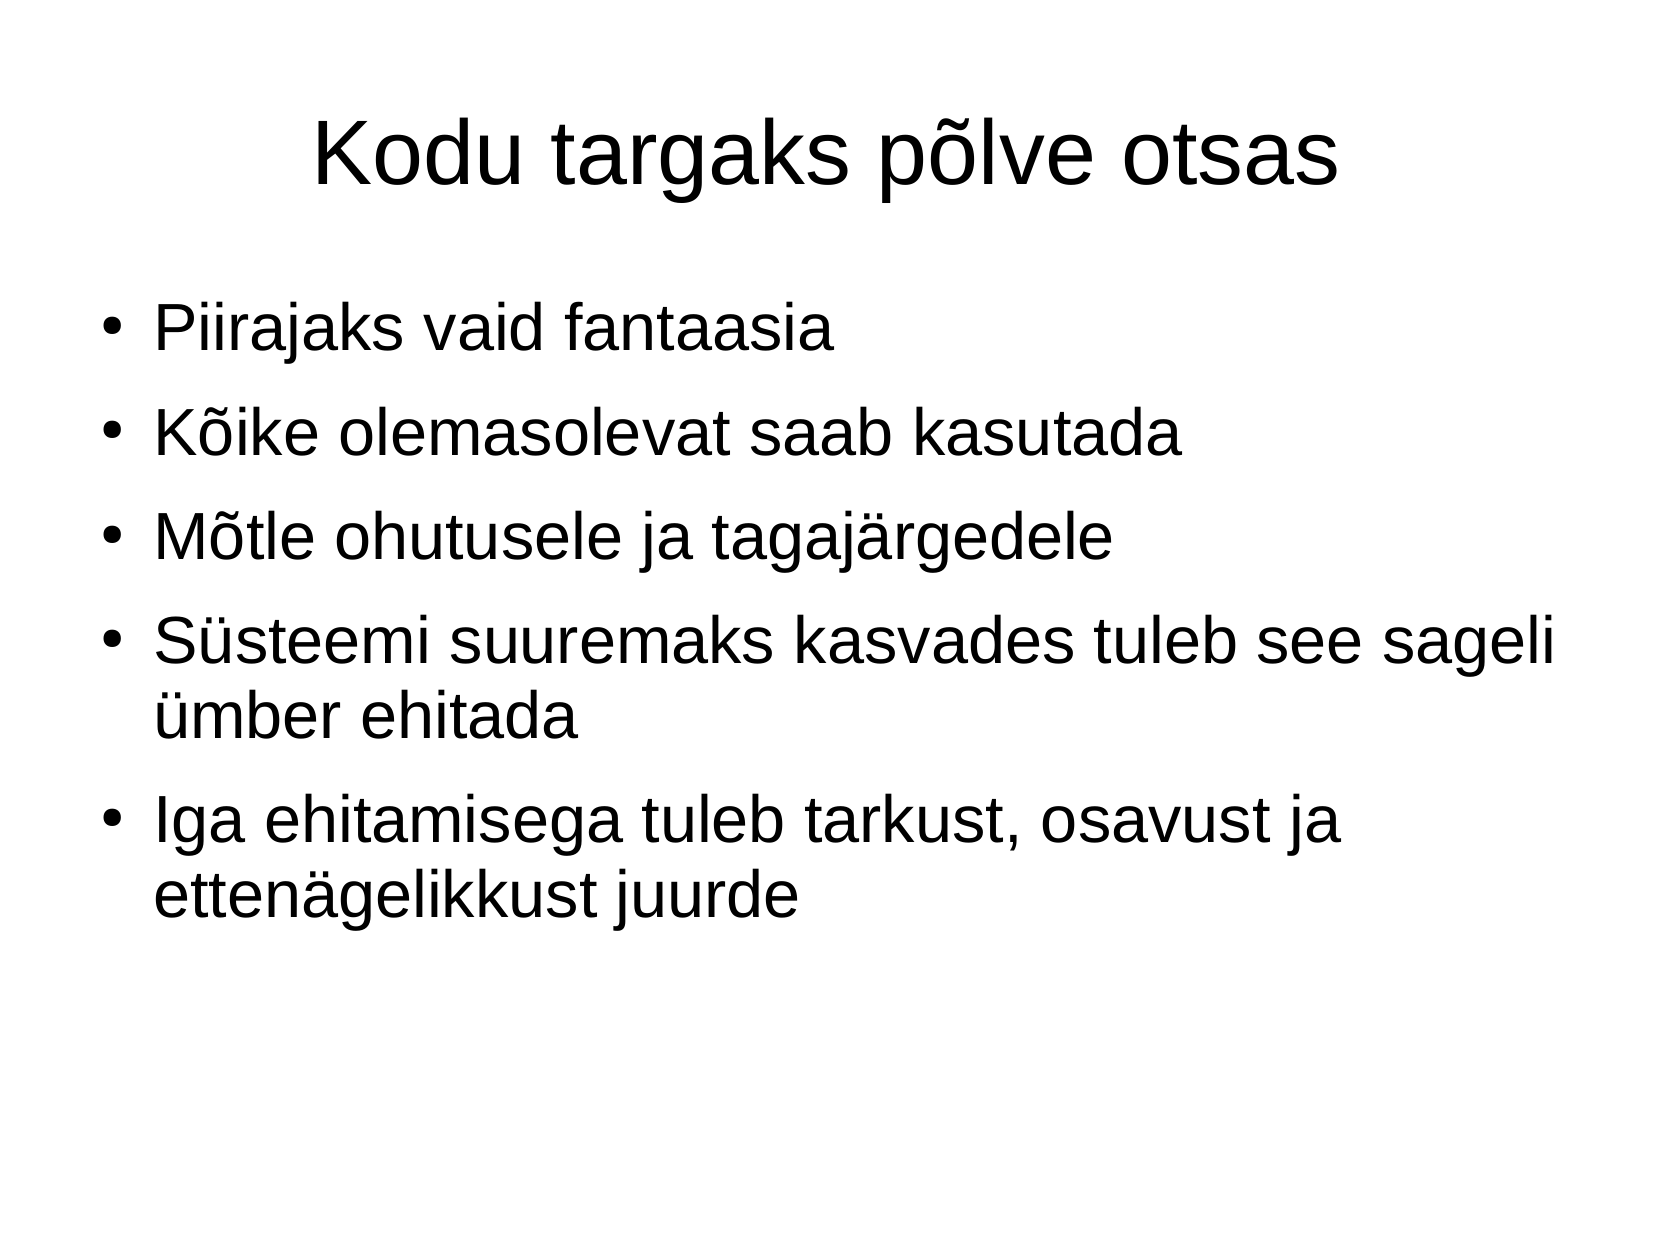

# Kodu targaks põlve otsas
Piirajaks vaid fantaasia
Kõike olemasolevat saab kasutada
Mõtle ohutusele ja tagajärgedele
Süsteemi suuremaks kasvades tuleb see sageli ümber ehitada
Iga ehitamisega tuleb tarkust, osavust ja ettenägelikkust juurde